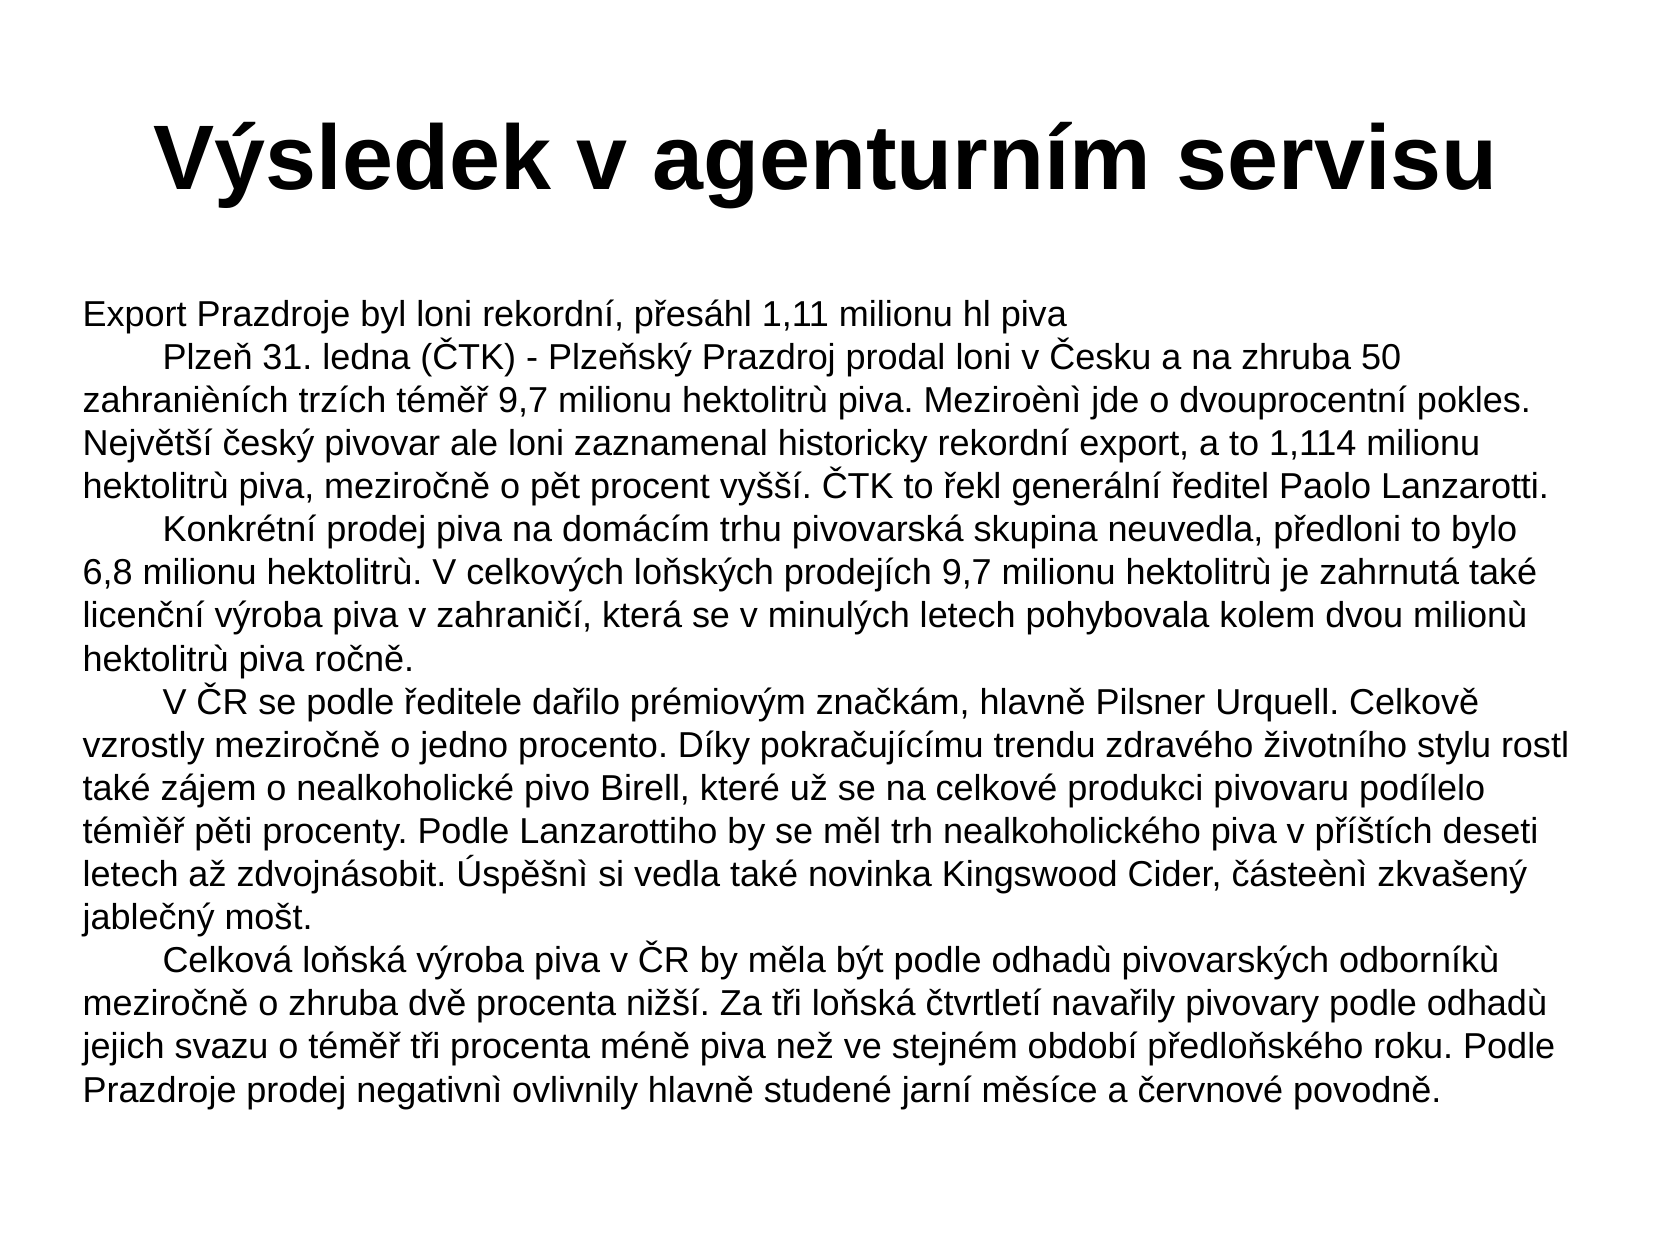

# Výsledek v agenturním servisu
Export Prazdroje byl loni rekordní, přesáhl 1,11 milionu hl piva
        Plzeň 31. ledna (ČTK) - Plzeňský Prazdroj prodal loni v Česku a na zhruba 50 zahranièních trzích téměř 9,7 milionu hektolitrù piva. Meziroènì jde o dvouprocentní pokles. Největší český pivovar ale loni zaznamenal historicky rekordní export, a to 1,114 milionu hektolitrù piva, meziročně o pět procent vyšší. ČTK to řekl generální ředitel Paolo Lanzarotti.
        Konkrétní prodej piva na domácím trhu pivovarská skupina neuvedla, předloni to bylo 6,8 milionu hektolitrù. V celkových loňských prodejích 9,7 milionu hektolitrù je zahrnutá také licenční výroba piva v zahraničí, která se v minulých letech pohybovala kolem dvou milionù hektolitrù piva ročně.
        V ČR se podle ředitele dařilo prémiovým značkám, hlavně Pilsner Urquell. Celkově vzrostly meziročně o jedno procento. Díky pokračujícímu trendu zdravého životního stylu rostl také zájem o nealkoholické pivo Birell, které už se na celkové produkci pivovaru podílelo témìěř pěti procenty. Podle Lanzarottiho by se měl trh nealkoholického piva v příštích deseti letech až zdvojnásobit. Úspěšnì si vedla také novinka Kingswood Cider, částeènì zkvašený jablečný mošt.
        Celková loňská výroba piva v ČR by měla být podle odhadù pivovarských odborníkù meziročně o zhruba dvě procenta nižší. Za tři loňská čtvrtletí navařily pivovary podle odhadù jejich svazu o téměř tři procenta méně piva než ve stejném období předloňského roku. Podle Prazdroje prodej negativnì ovlivnily hlavně studené jarní měsíce a červnové povodně.